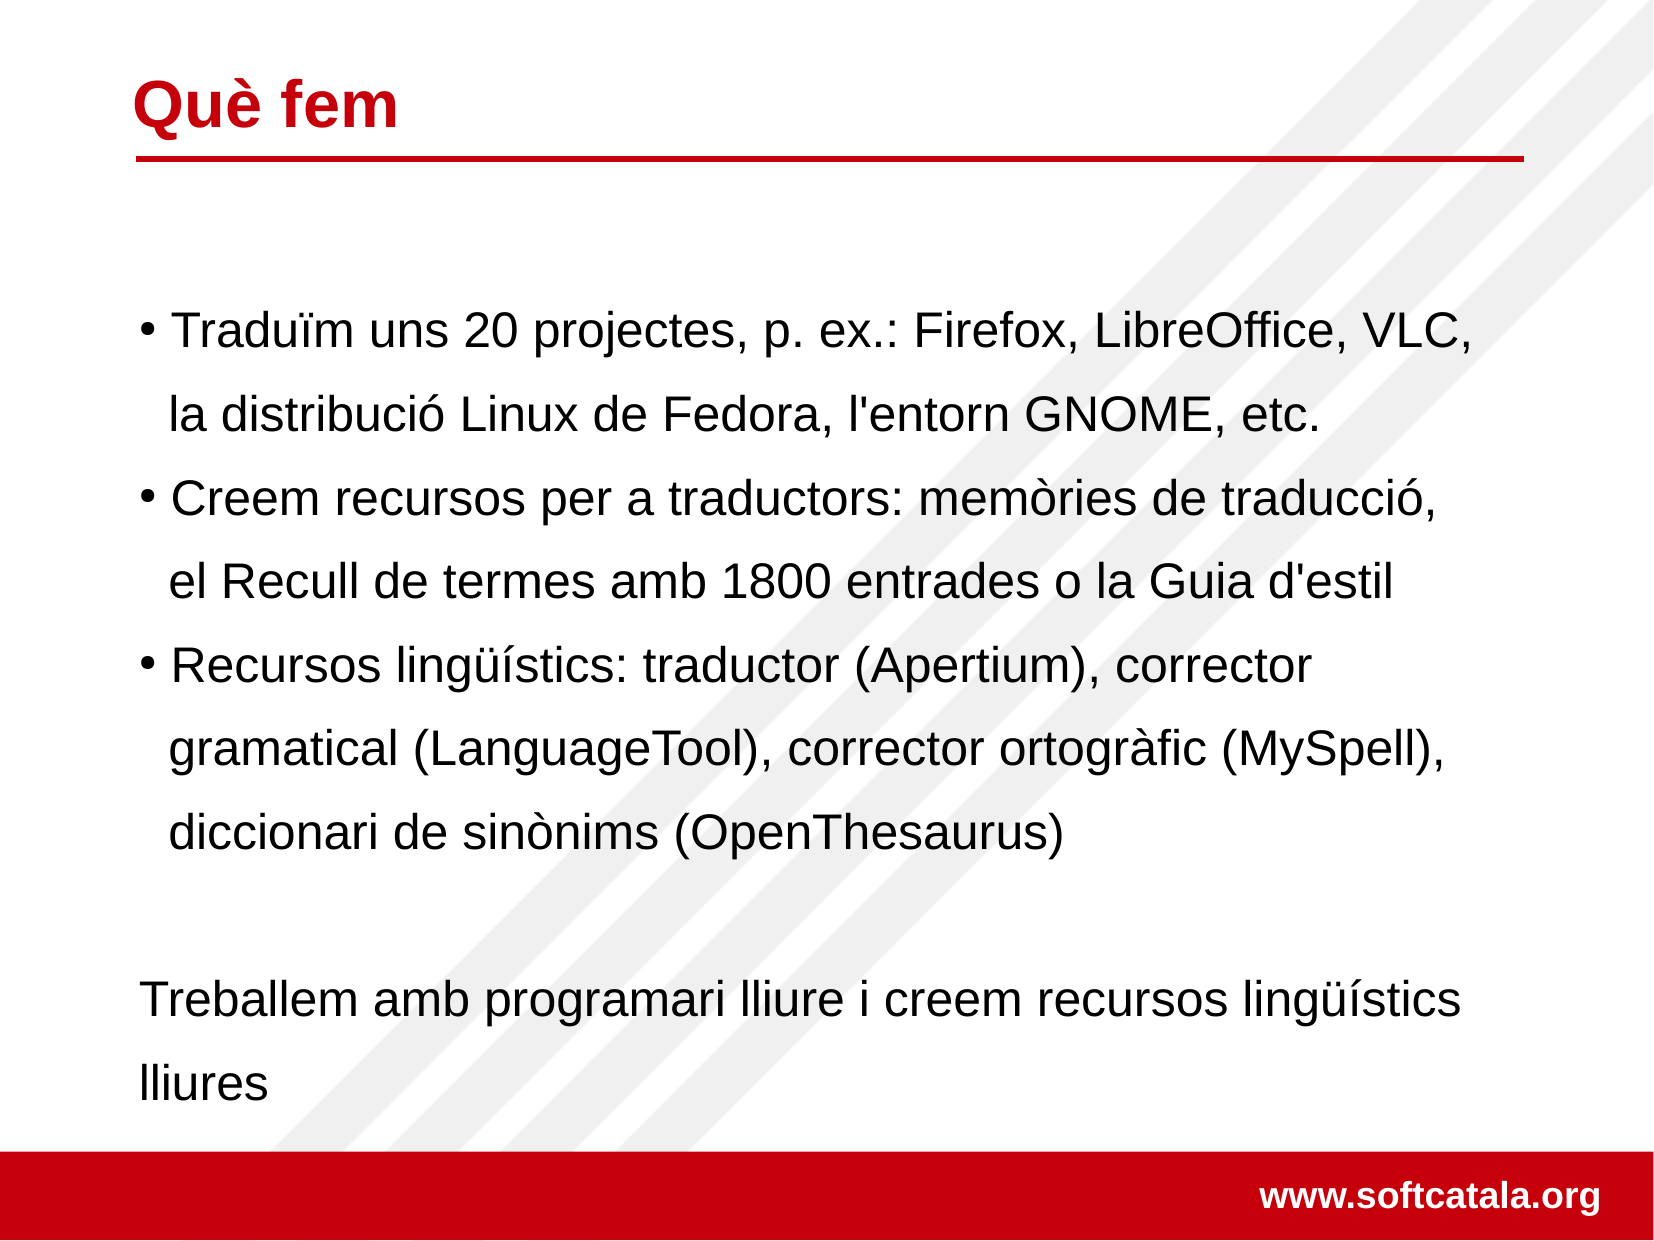

Què fem
 Traduïm uns 20 projectes, p. ex.: Firefox, LibreOffice, VLC, la distribució Linux de Fedora, l'entorn GNOME, etc.
 Creem recursos per a traductors: memòries de traducció, el Recull de termes amb 1800 entrades o la Guia d'estil
 Recursos lingüístics: traductor (Apertium), corrector gramatical (LanguageTool), corrector ortogràfic (MySpell), diccionari de sinònims (OpenThesaurus)
Treballem amb programari lliure i creem recursos lingüístics lliures
 www.softcatala.org